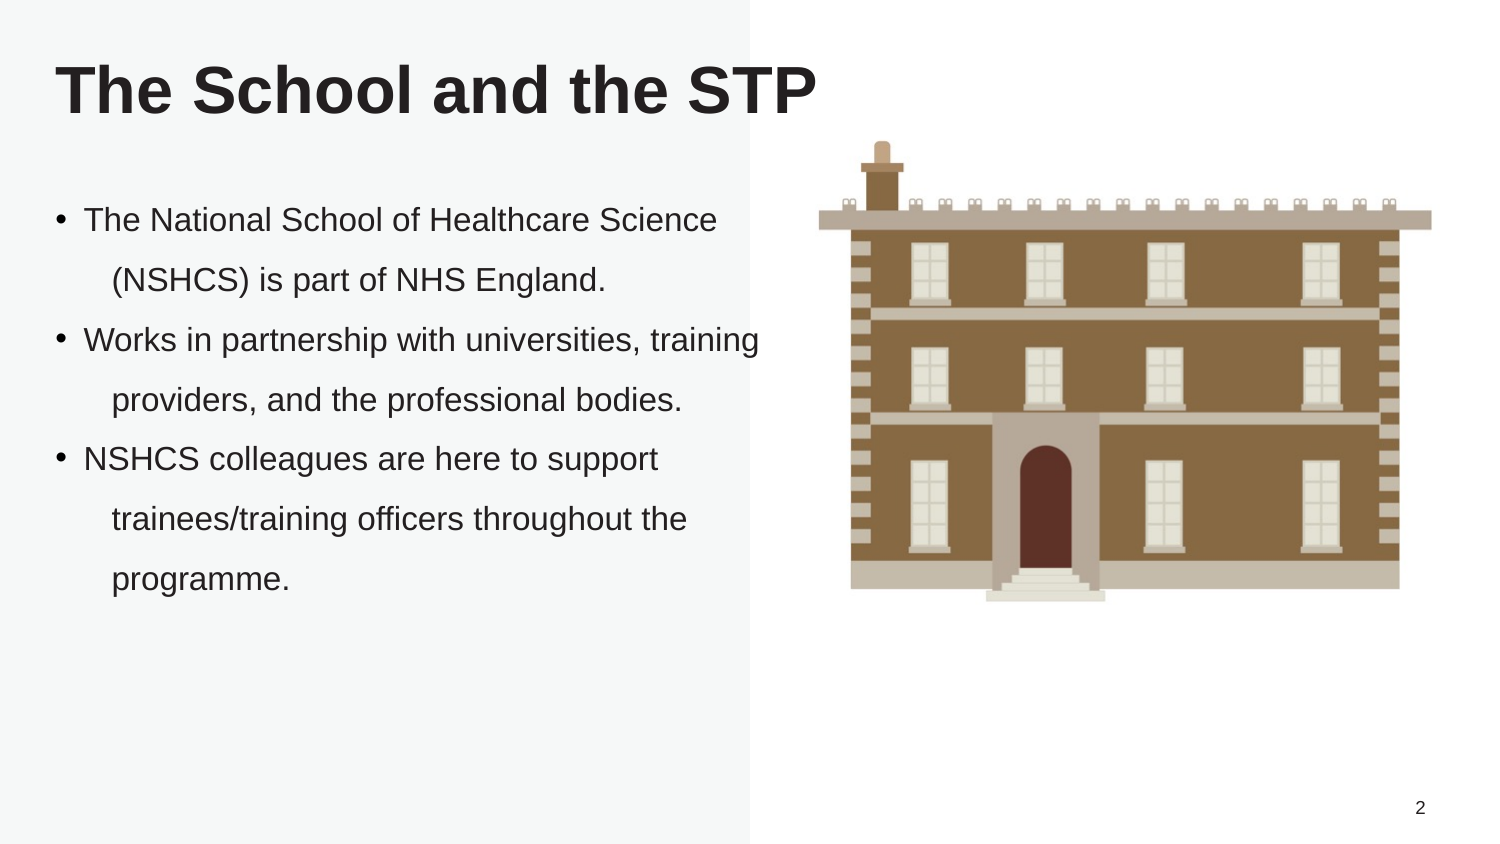

# The School and the STP
The National School of Healthcare Science (NSHCS) is part of NHS England.
Works in partnership with universities, training providers, and the professional bodies.​
NSHCS colleagues are here to support trainees/training officers throughout the programme.